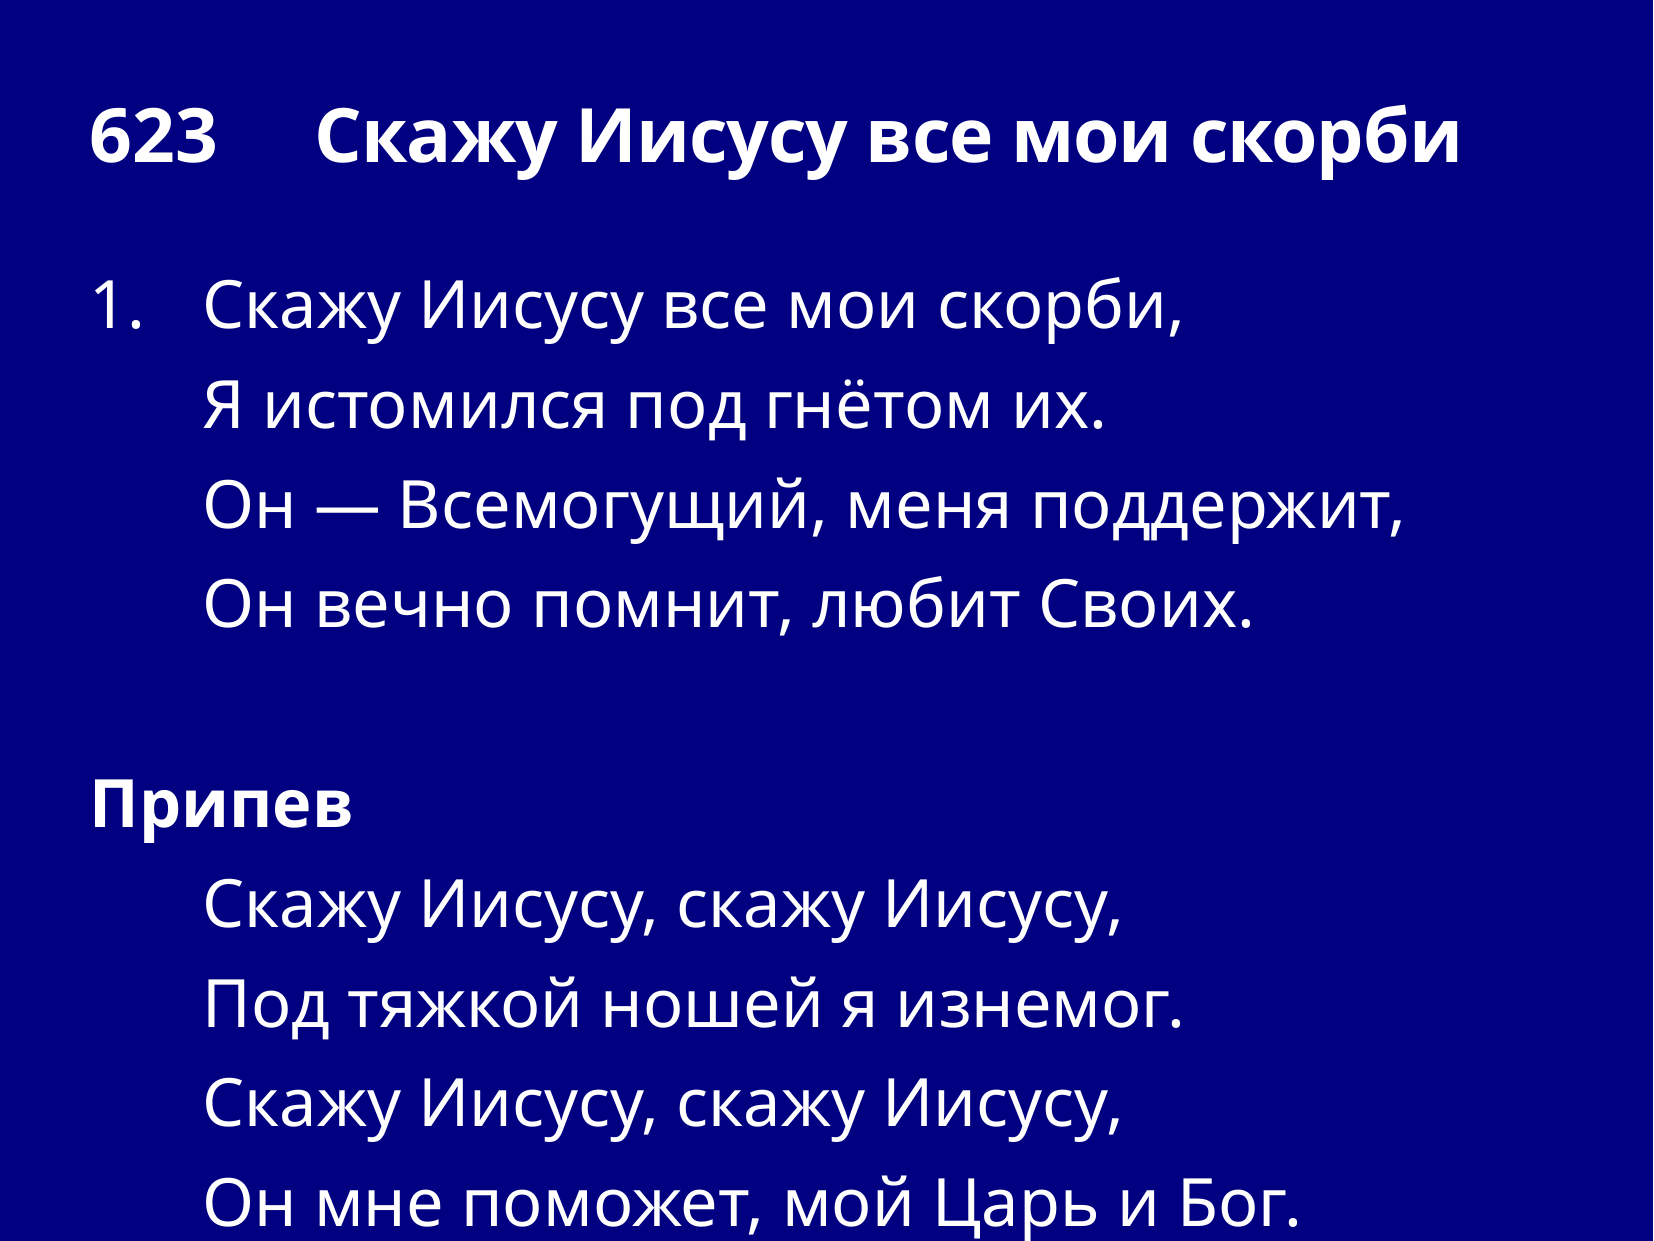

623	Скажу Иисусу все мои скорби
1.	Скажу Иисусу все мои скорби,
	Я истомился под гнётом их.
	Он — Всемогущий, меня поддержит,
	Он вечно помнит, любит Своих.
Припев
	Скажу Иисусу, скажу Иисусу,
	Под тяжкой ношей я изнемог.
	Скажу Иисусу, скажу Иисусу,
	Он мне поможет, мой Царь и Бог.